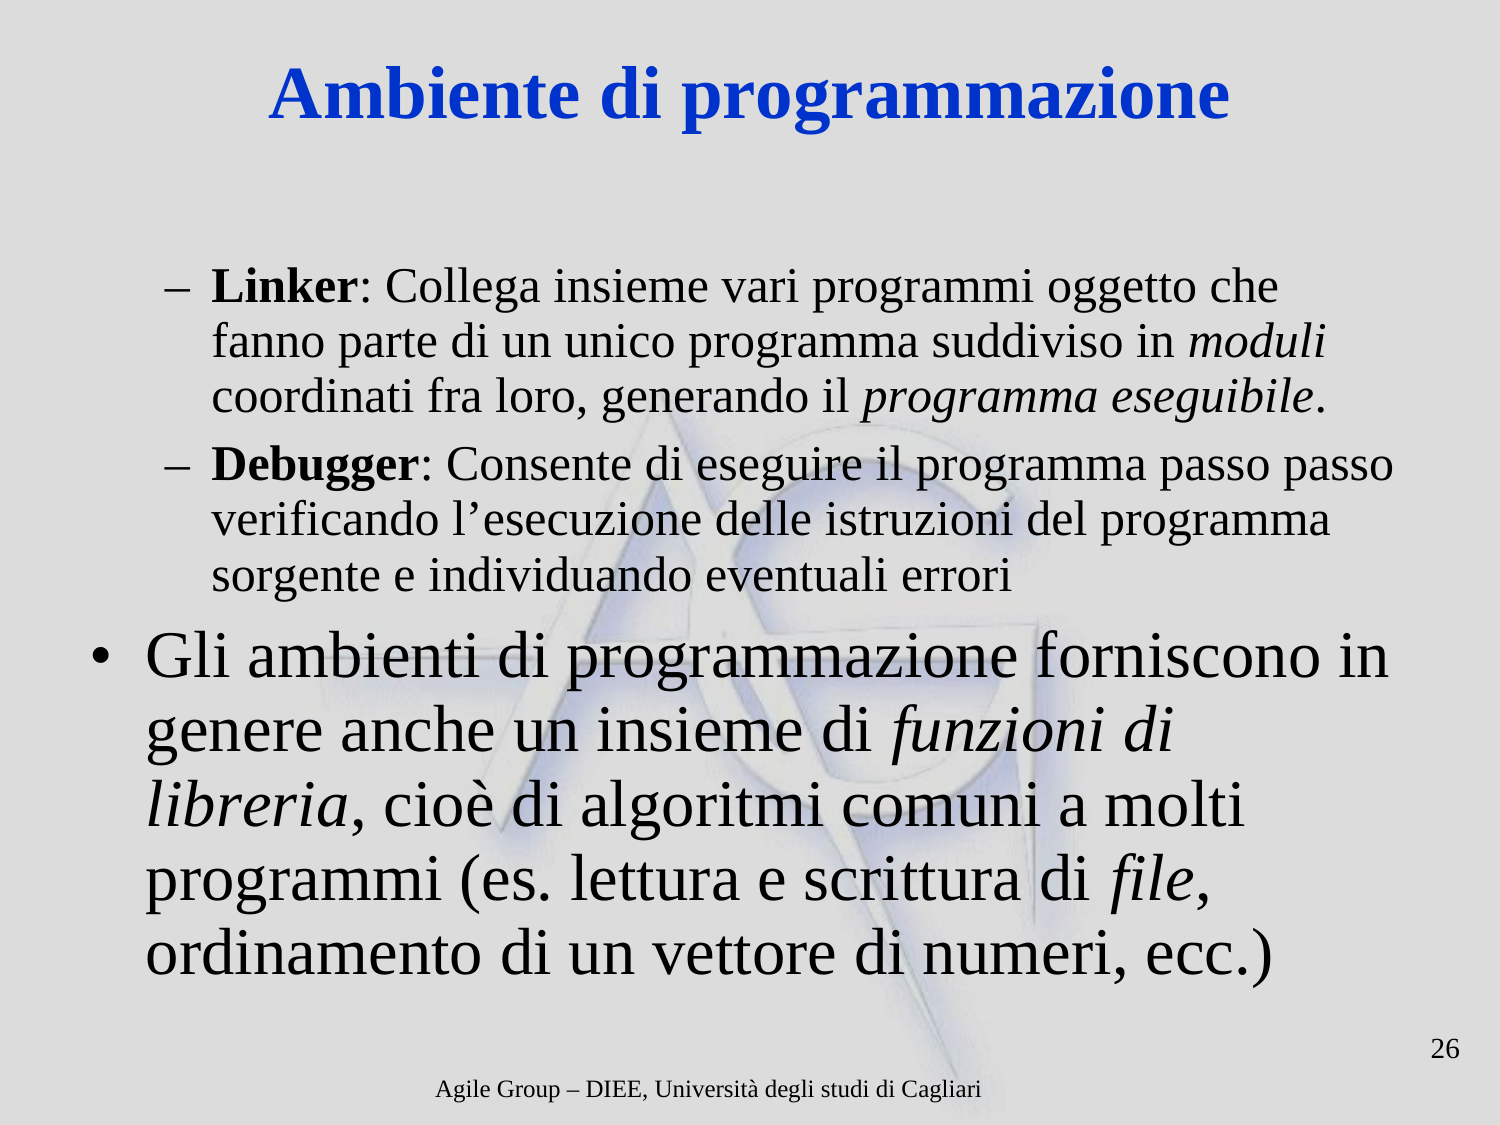

# Ambiente di programmazione
Linker: Collega insieme vari programmi oggetto che fanno parte di un unico programma suddiviso in moduli coordinati fra loro, generando il programma eseguibile.
Debugger: Consente di eseguire il programma passo passo verificando l’esecuzione delle istruzioni del programma sorgente e individuando eventuali errori
Gli ambienti di programmazione forniscono in genere anche un insieme di funzioni di libreria, cioè di algoritmi comuni a molti programmi (es. lettura e scrittura di file, ordinamento di un vettore di numeri, ecc.)
26